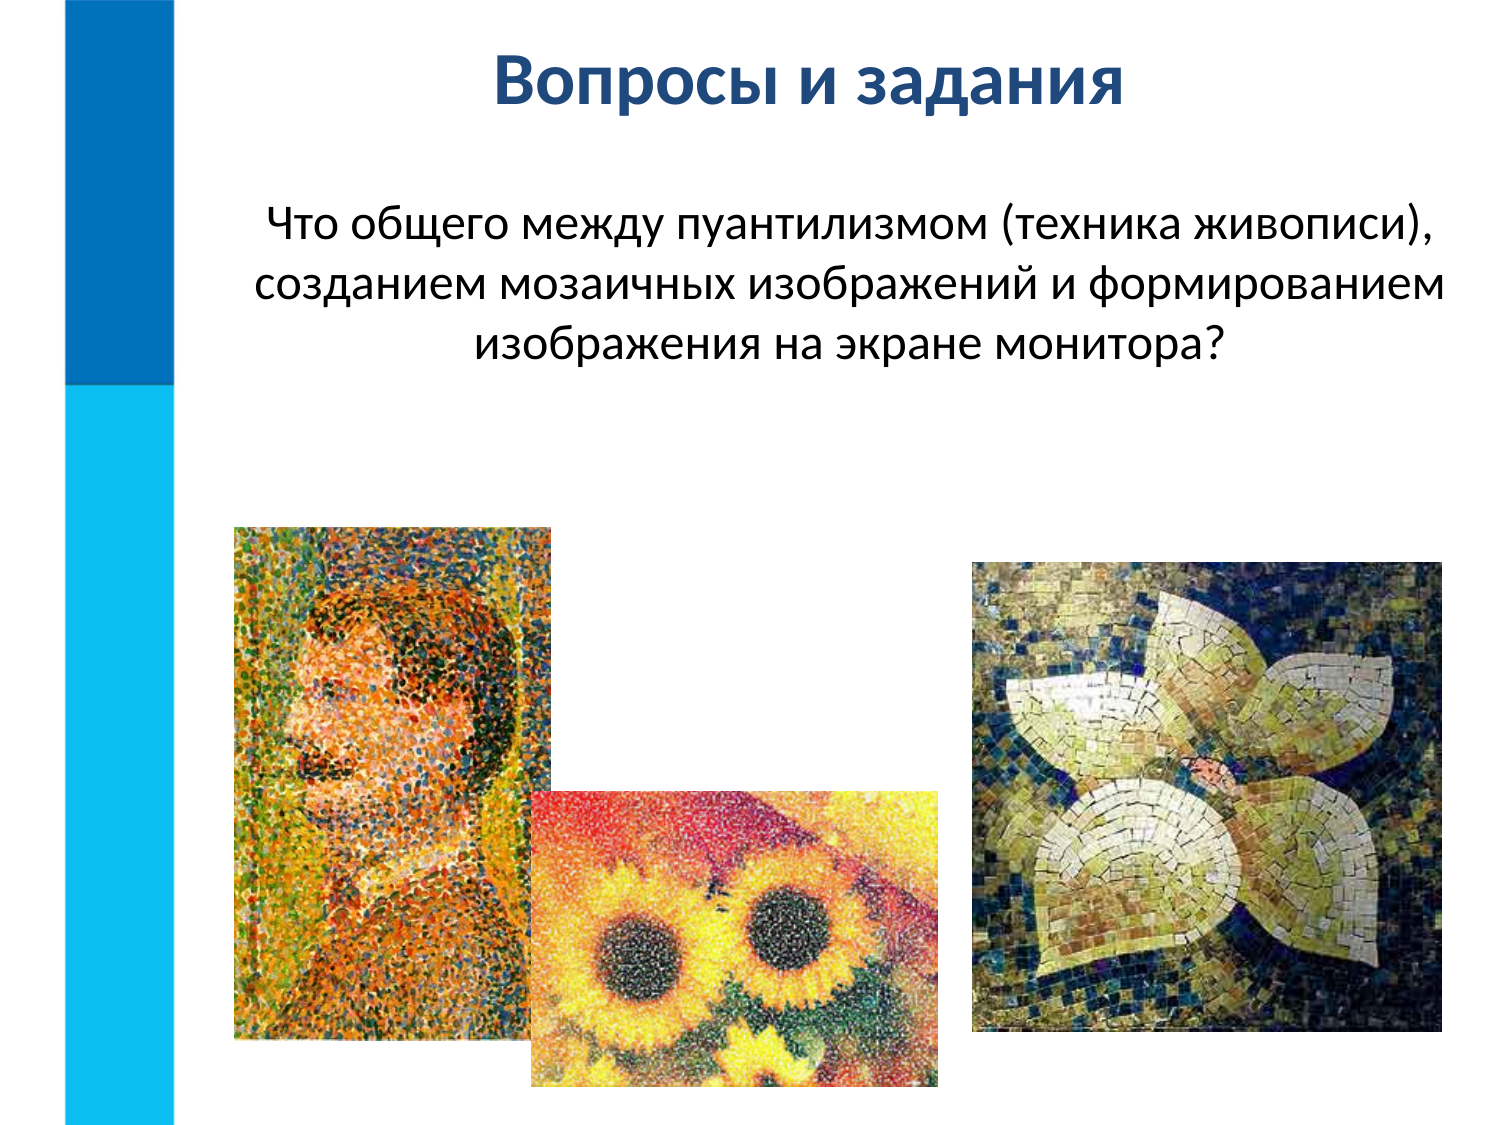

Вопросы и задания
Что общего между пуантилизмом (техника живописи), созданием мозаичных изображений и формированием изображения на экране монитора?